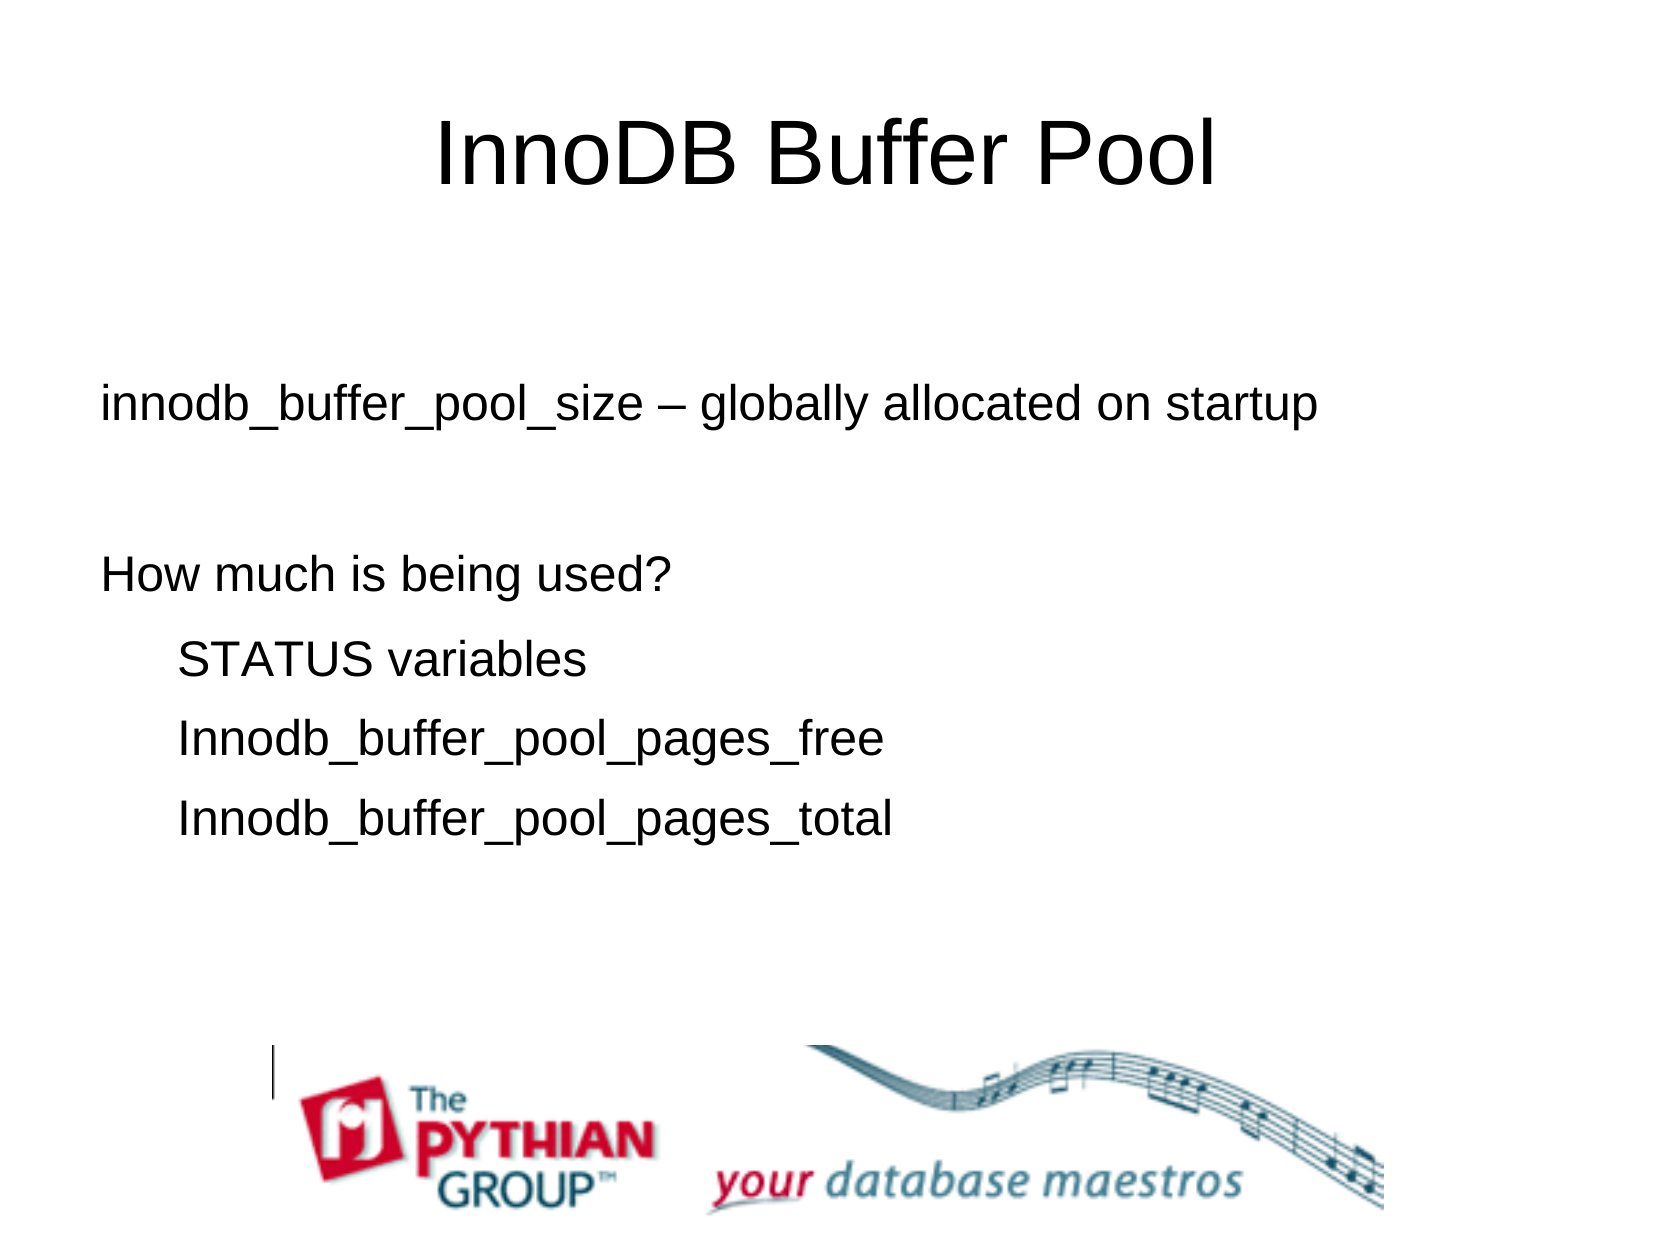

# InnoDB Buffer Pool
innodb_buffer_pool_size – globally allocated on startup
How much is being used?
STATUS variables
Innodb_buffer_pool_pages_free
Innodb_buffer_pool_pages_total